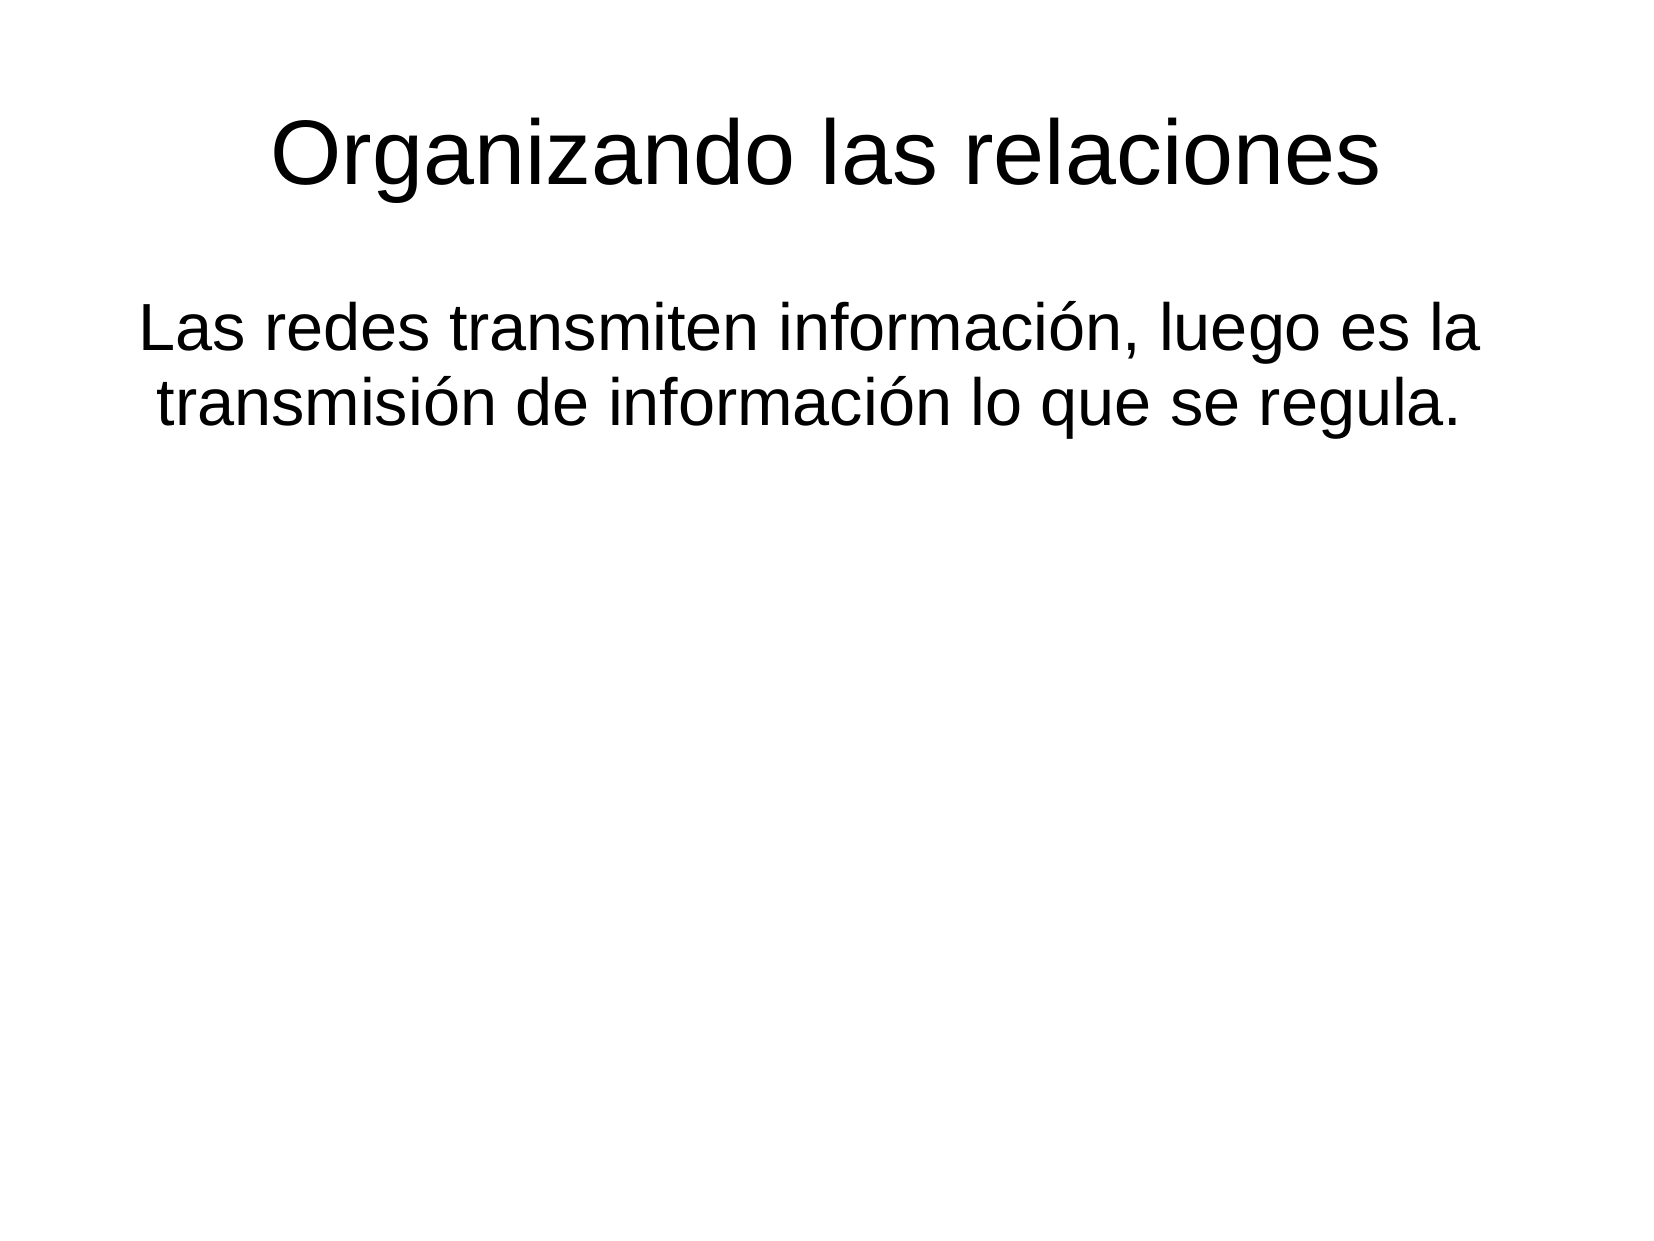

# Organizando las relaciones
Las redes transmiten información, luego es la transmisión de información lo que se regula.